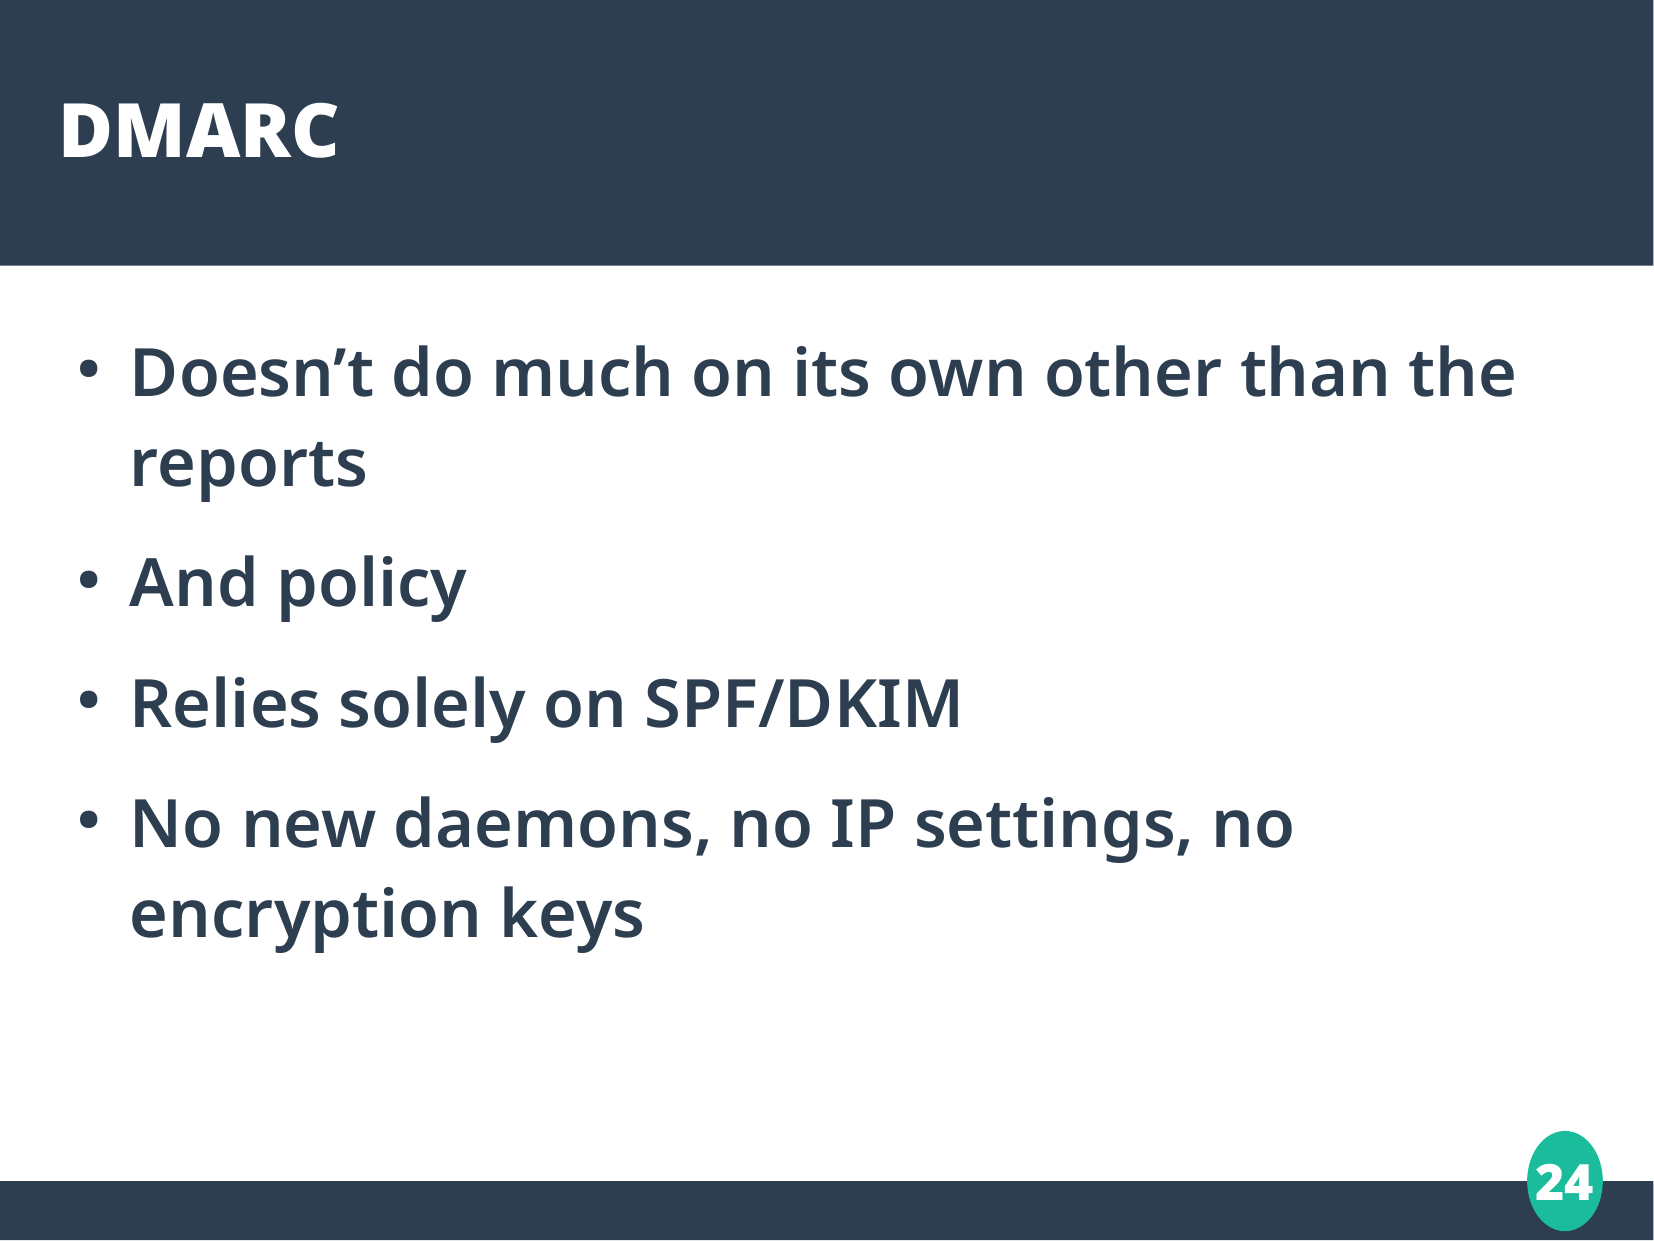

# DMARC
Doesn’t do much on its own other than the reports
And policy
Relies solely on SPF/DKIM
No new daemons, no IP settings, no encryption keys